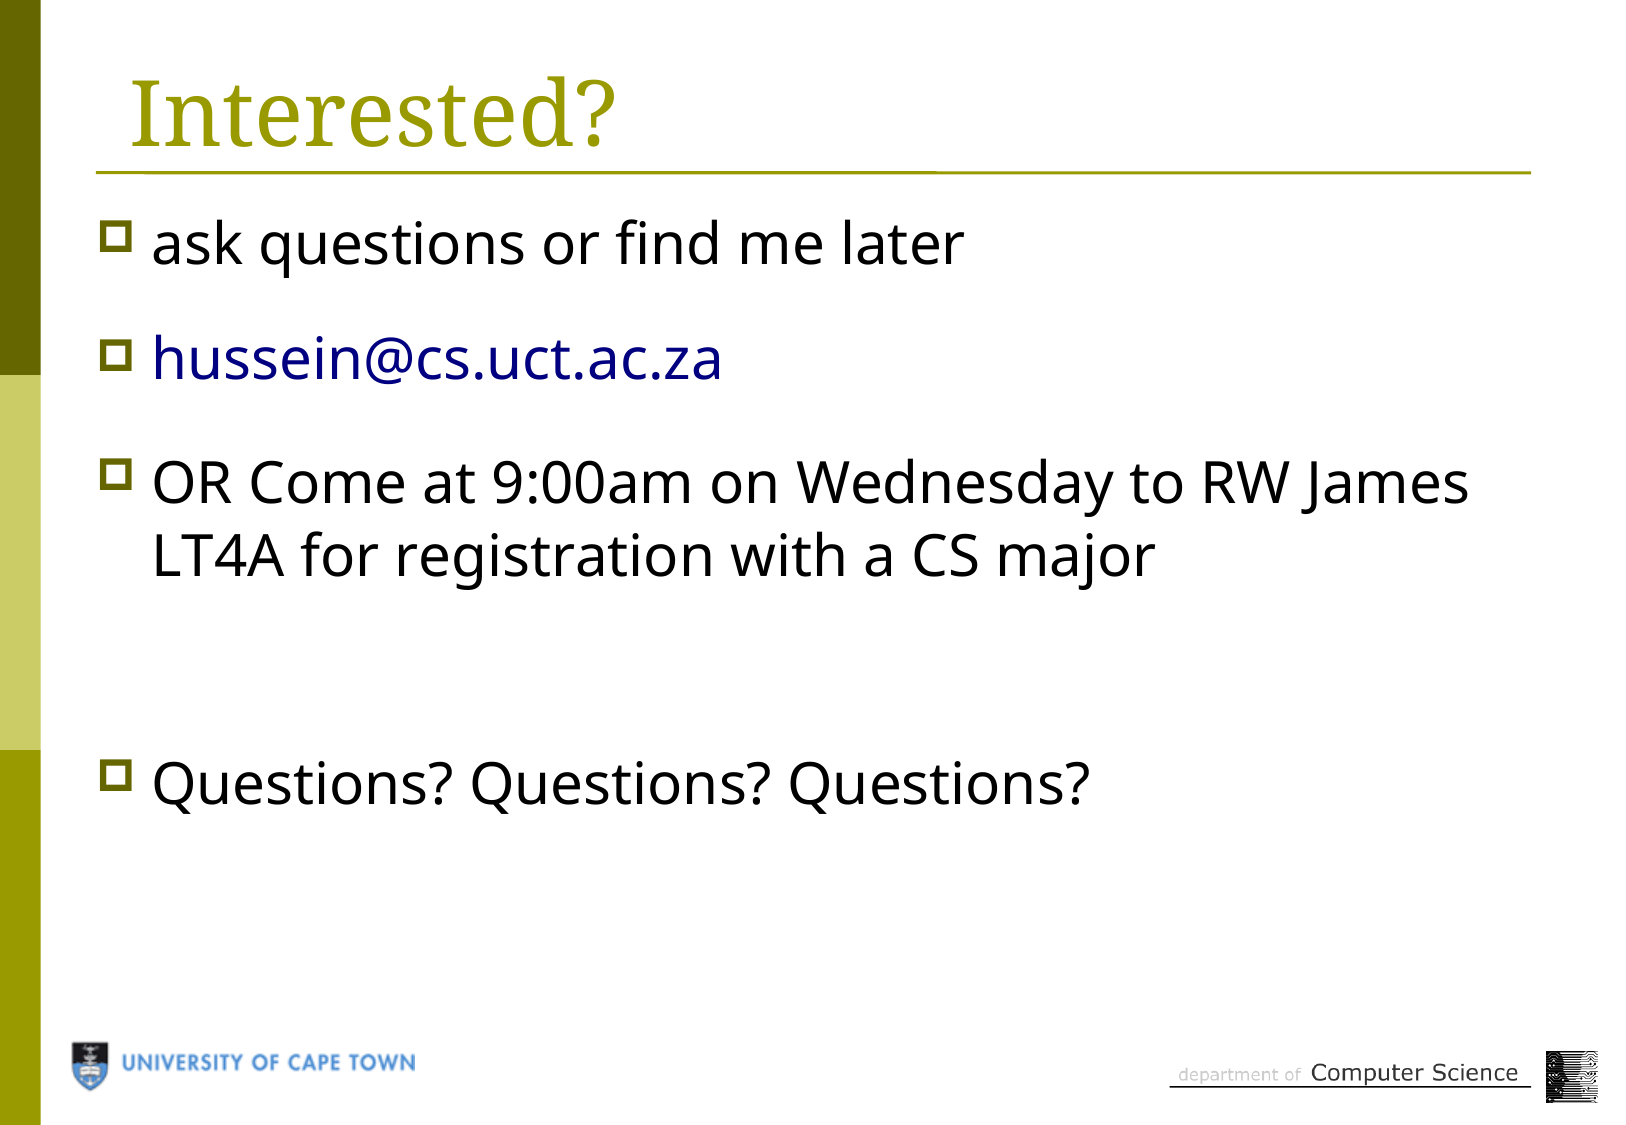

# Interested?
ask questions or find me later
hussein@cs.uct.ac.za
OR Come at 9:00am on Wednesday to RW James LT4A for registration with a CS major
Questions? Questions? Questions?